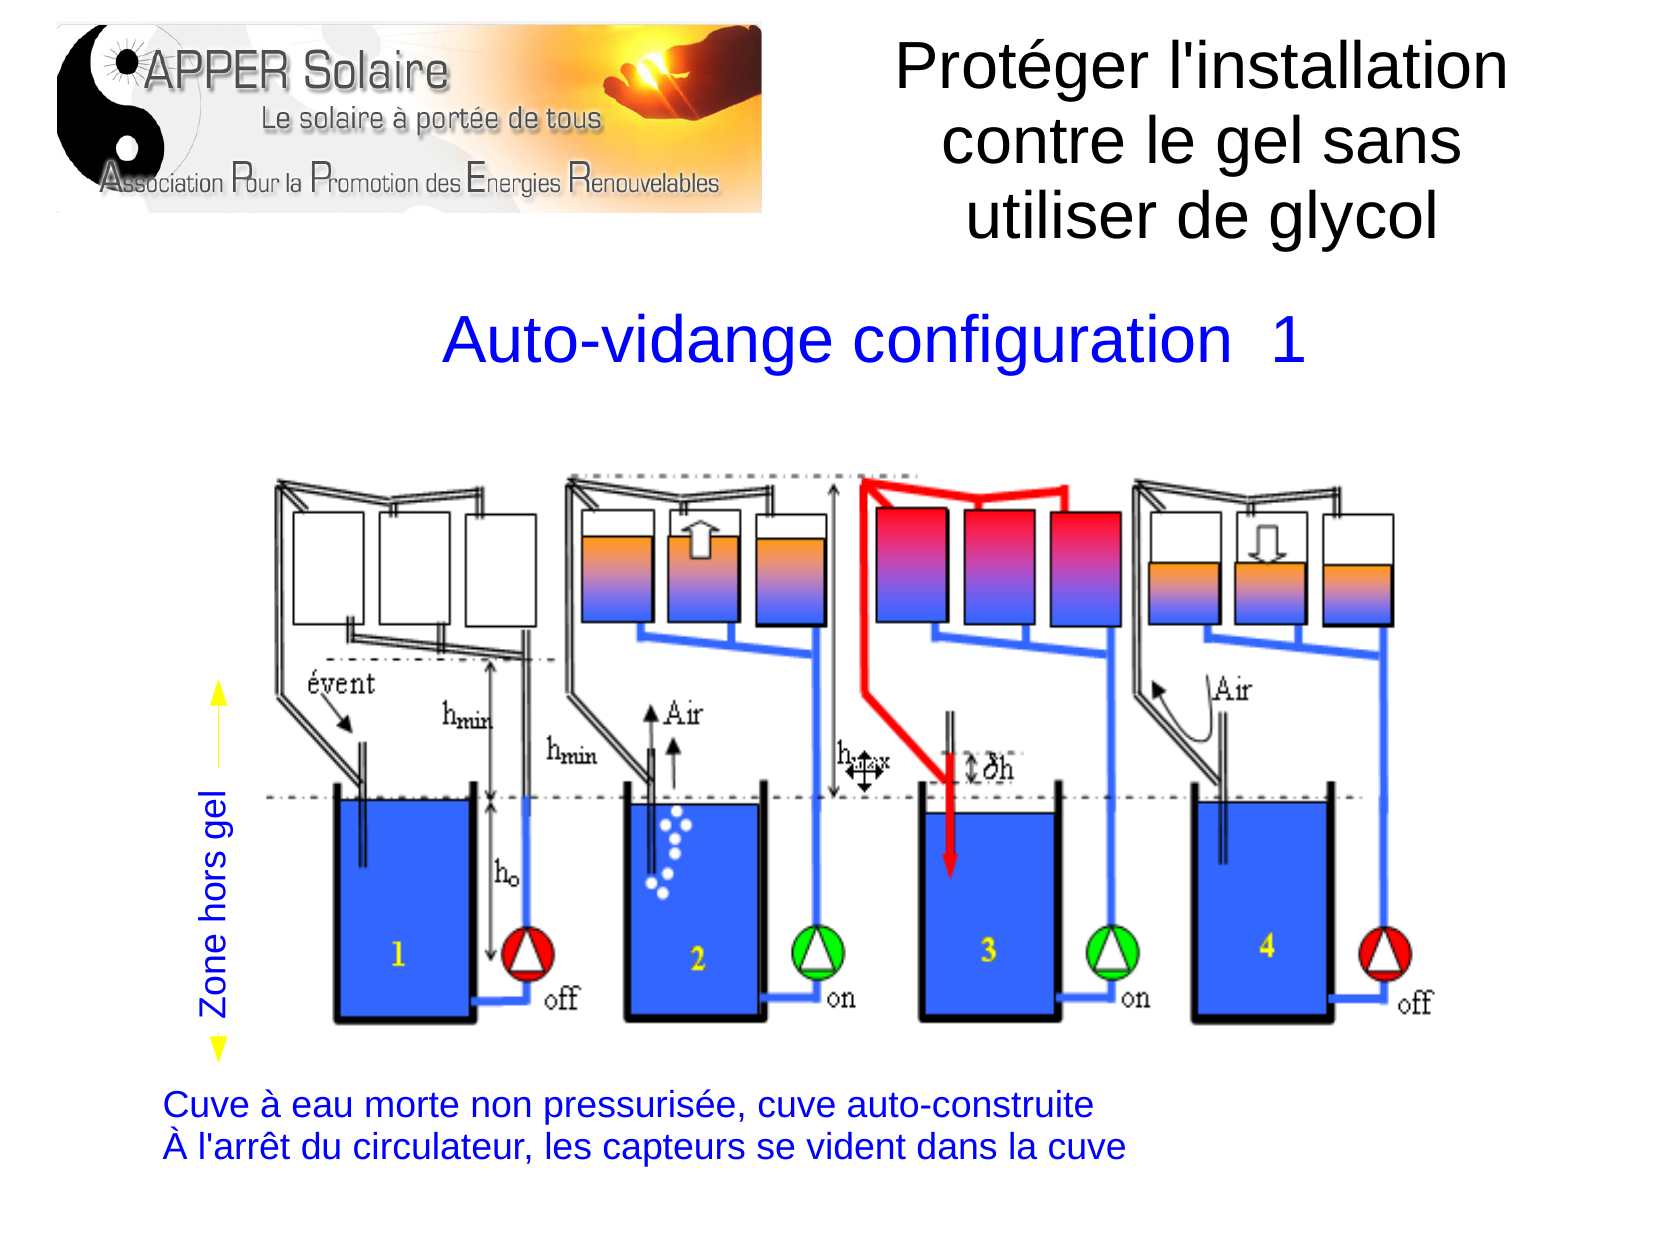

Protéger l'installation
contre le gel sans
utiliser de glycol
Auto-vidange configuration 1
Zone hors gel
Cuve à eau morte non pressurisée, cuve auto-construite
À l'arrêt du circulateur, les capteurs se vident dans la cuve